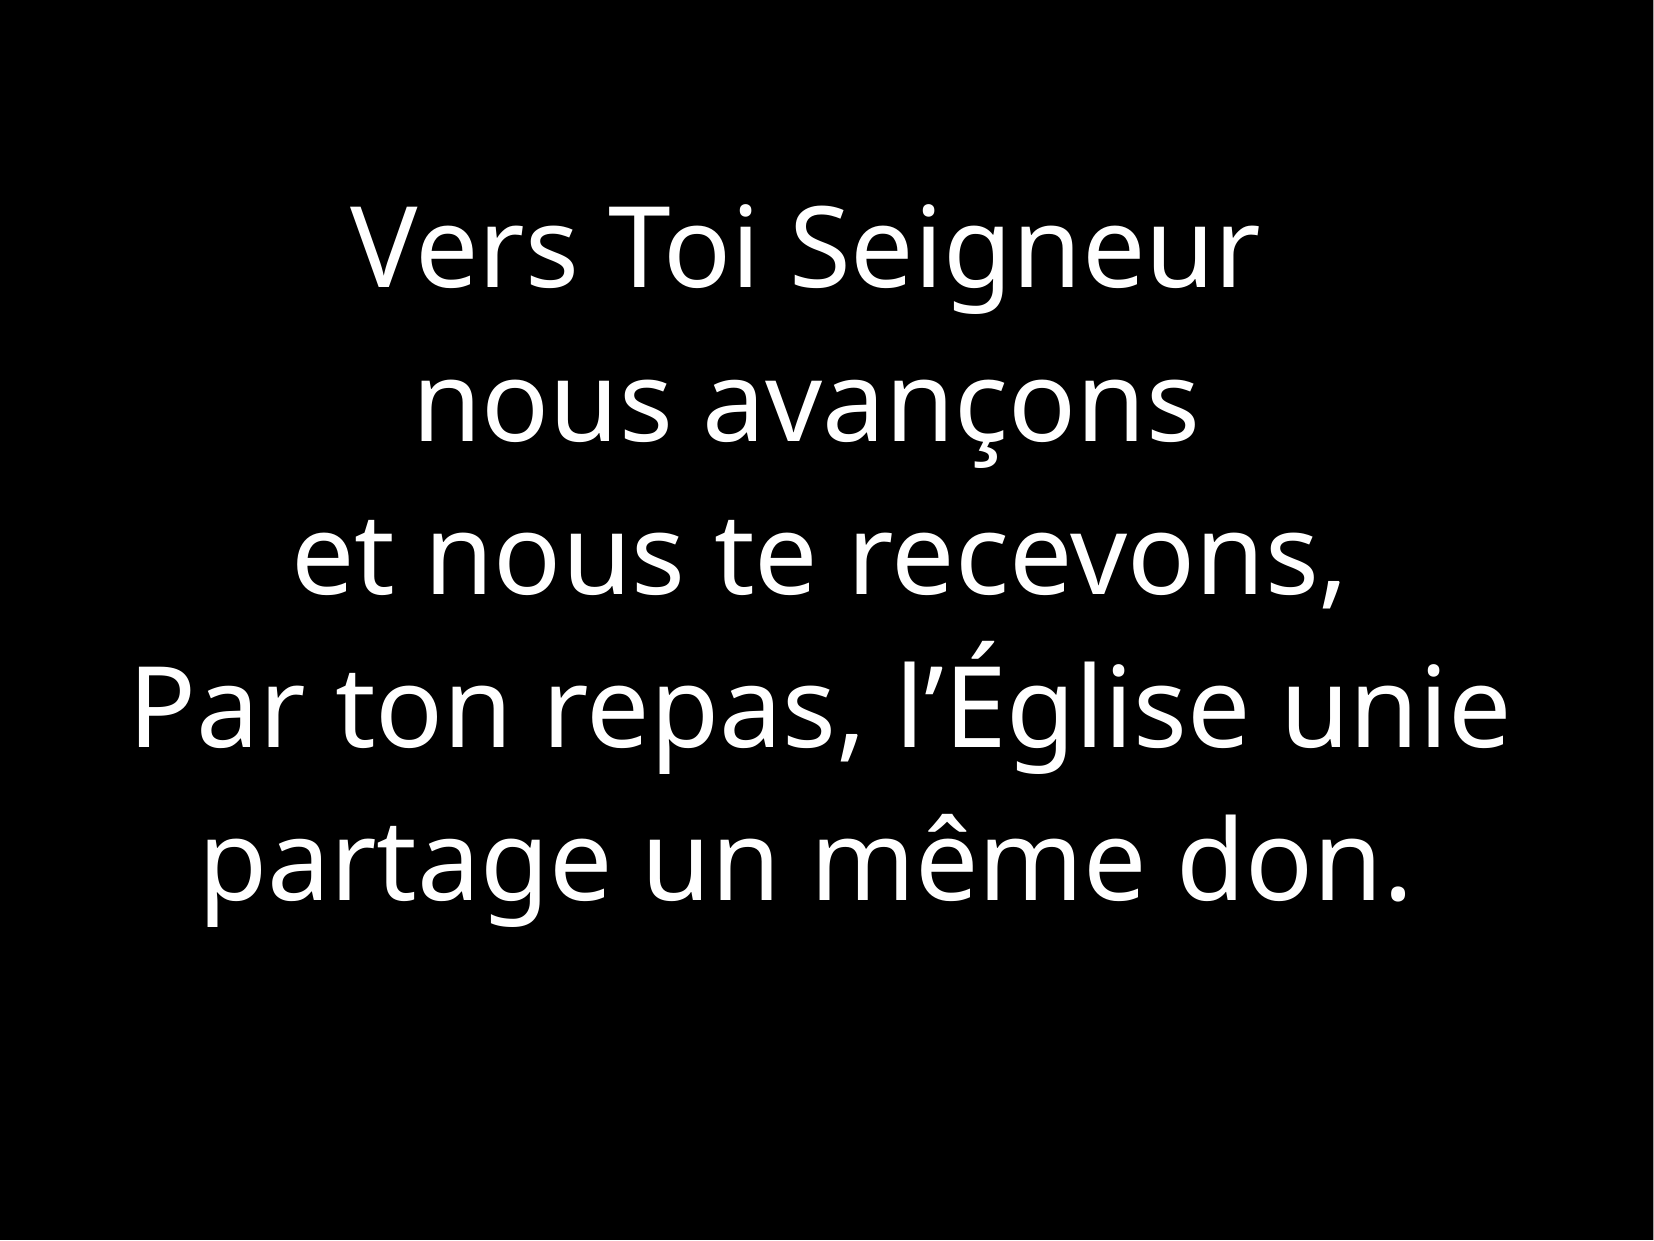

# Vers Toi Seigneur
nous avançons
et nous te recevons,
Par ton repas, l’Église unie partage un même don.